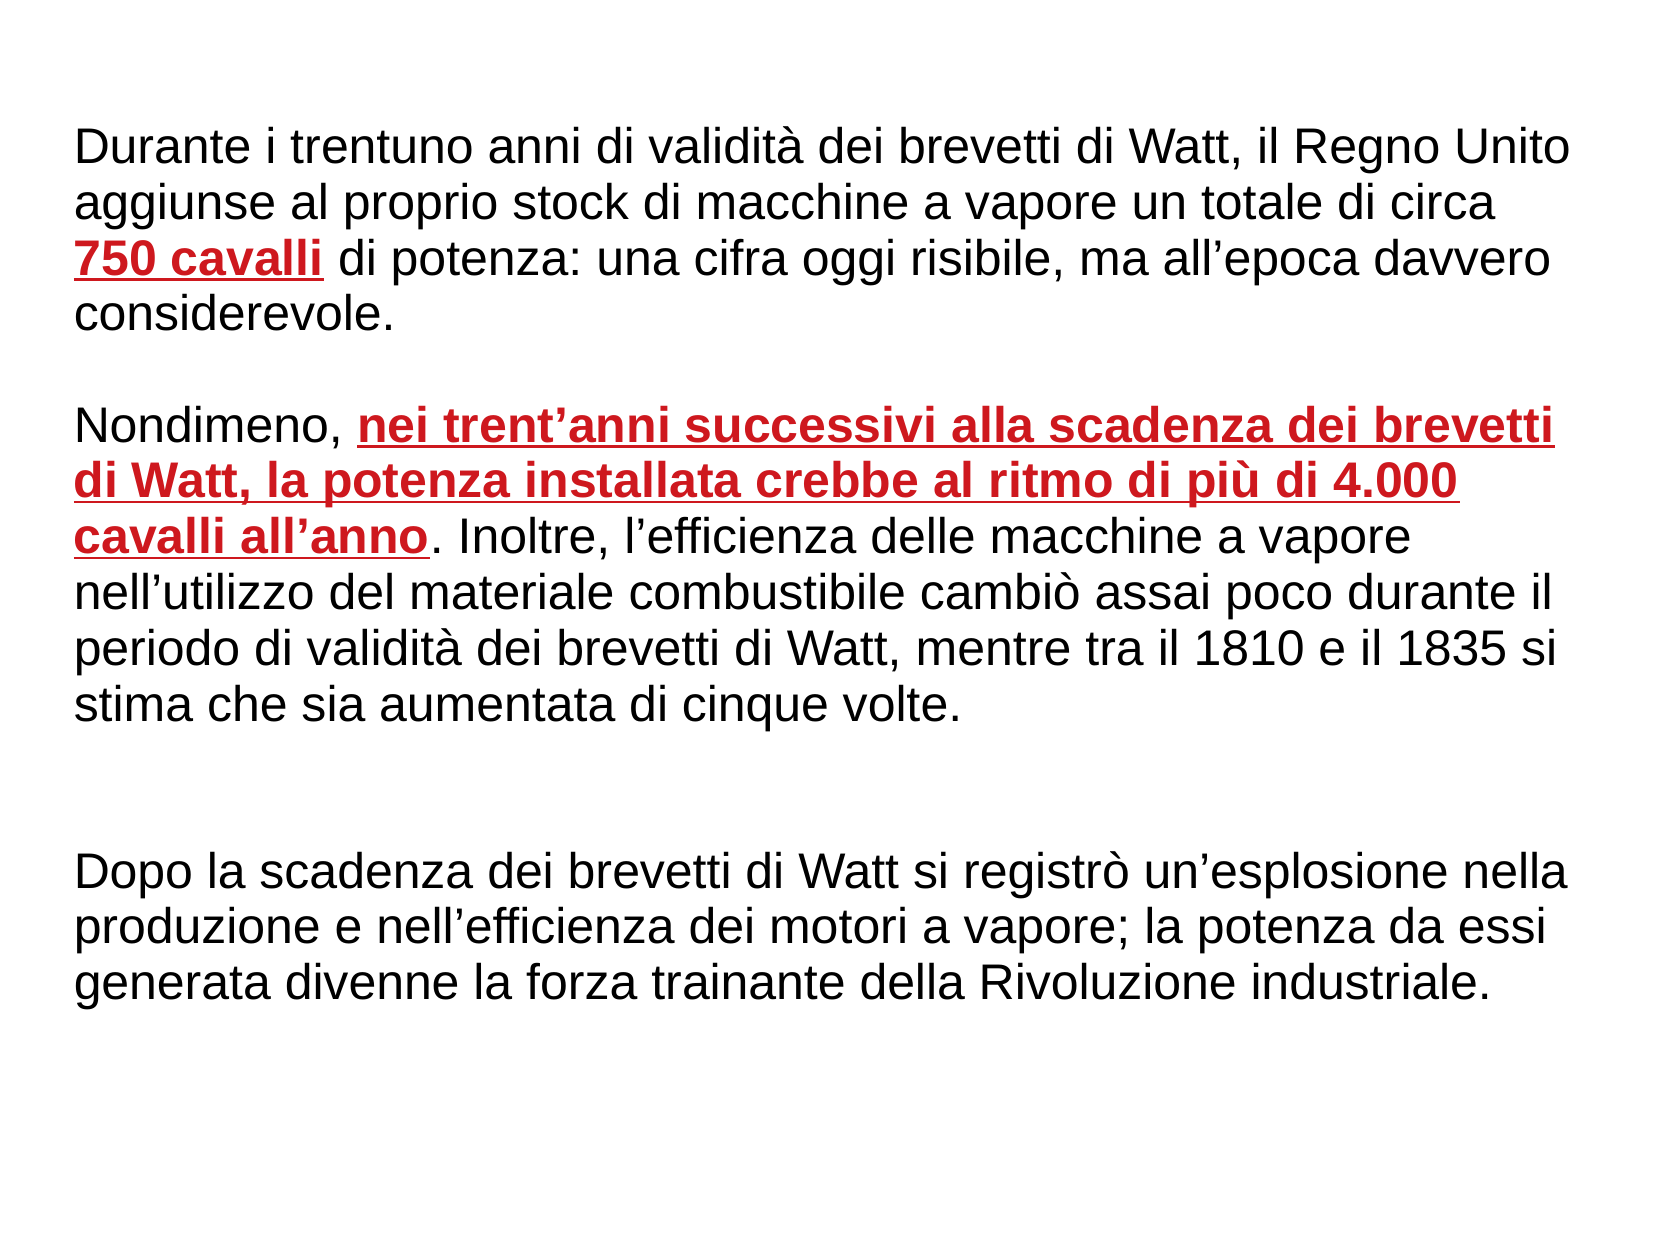

Durante i trentuno anni di validità dei brevetti di Watt, il Regno Unito aggiunse al proprio stock di macchine a vapore un totale di circa 750 cavalli di potenza: una cifra oggi risibile, ma all’epoca davvero considerevole.
Nondimeno, nei trent’anni successivi alla scadenza dei brevetti di Watt, la potenza installata crebbe al ritmo di più di 4.000 cavalli all’anno. Inoltre, l’efficienza delle macchine a vapore nell’utilizzo del materiale combustibile cambiò assai poco durante il periodo di validità dei brevetti di Watt, mentre tra il 1810 e il 1835 si stima che sia aumentata di cinque volte.
Dopo la scadenza dei brevetti di Watt si registrò un’esplosione nella produzione e nell’efficienza dei motori a vapore; la potenza da essi generata divenne la forza trainante della Rivoluzione industriale.